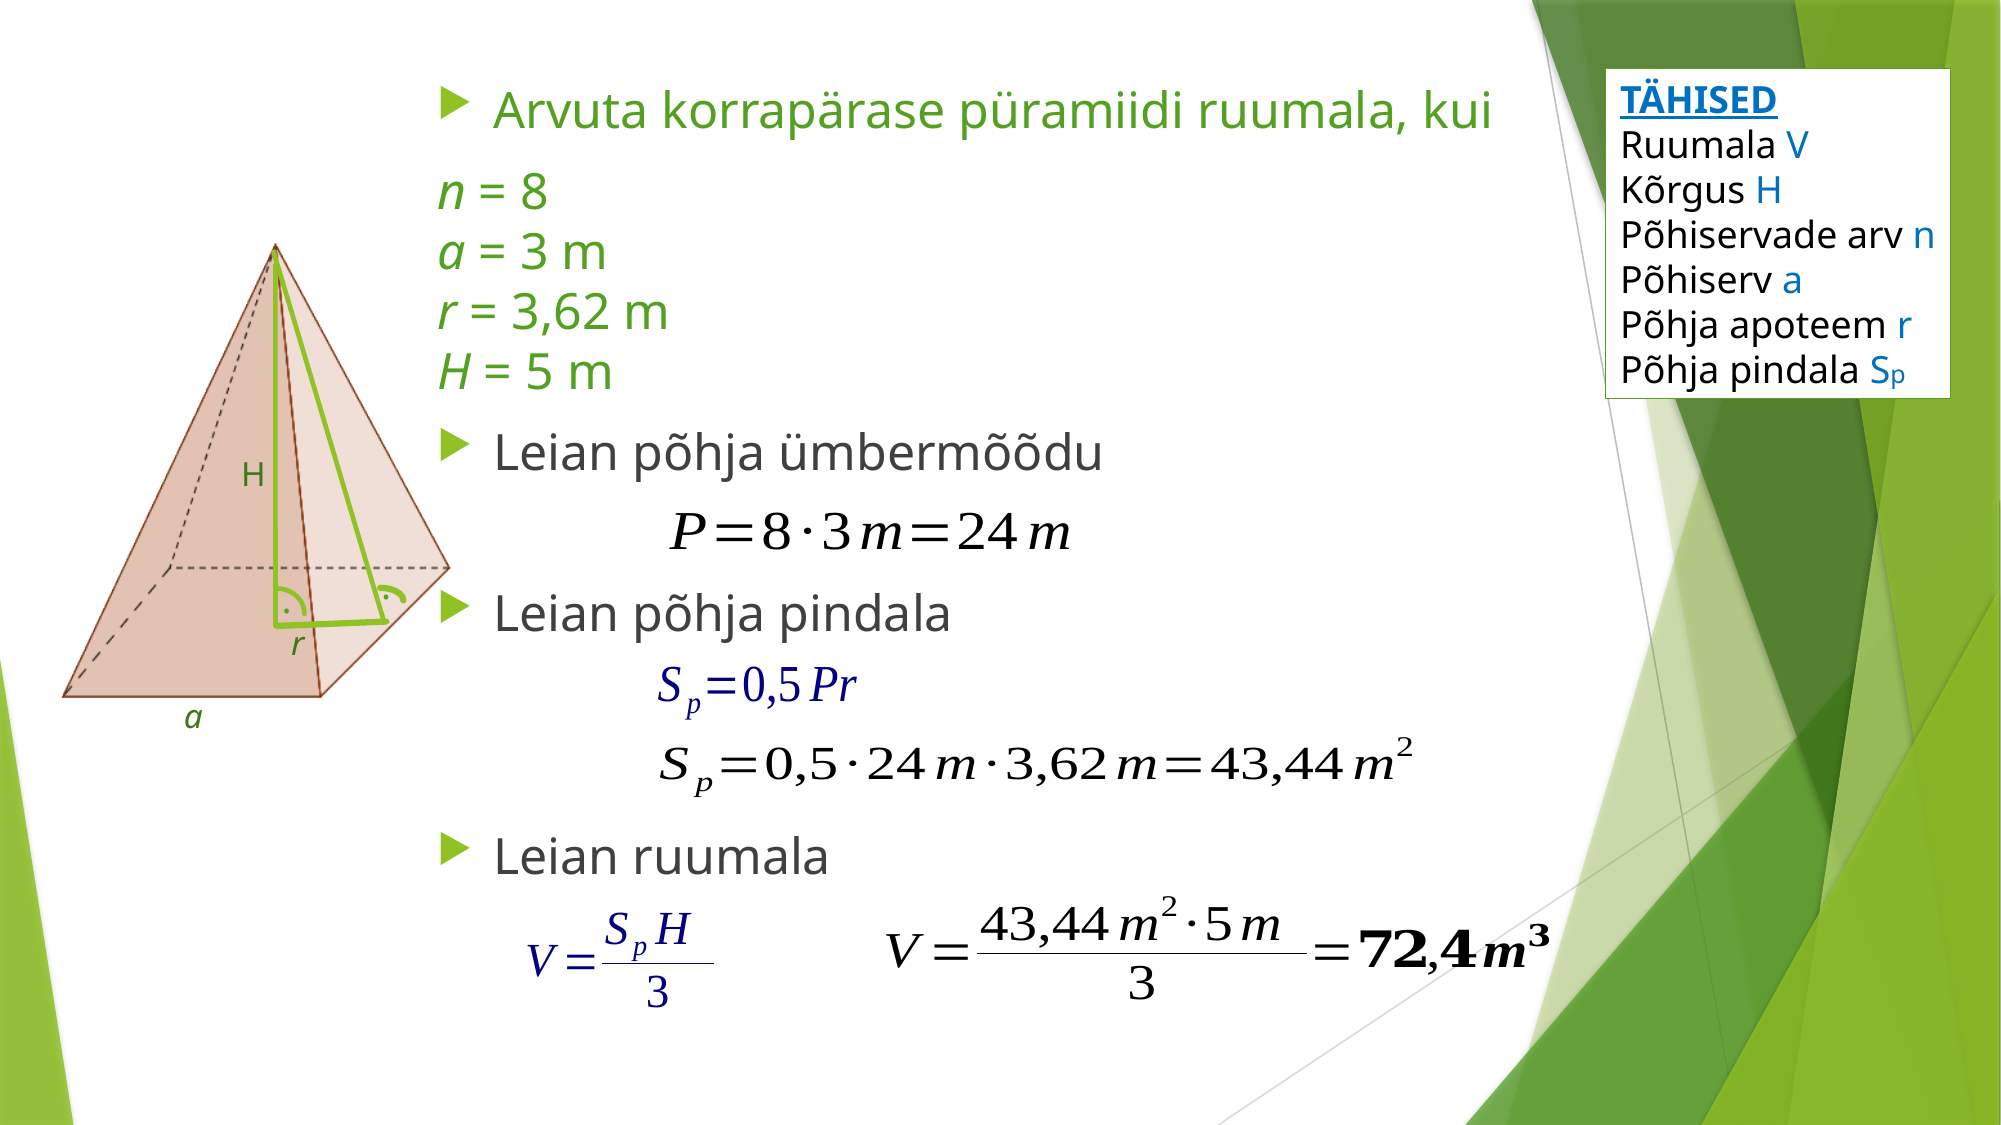

TÄHISED
Ruumala V
Kõrgus H
Põhiservade arv n
Põhiserv a
Põhja apoteem r
Põhja pindala Sp
# Arvuta korrapärase püramiidi ruumala, kui
n = 8
a = 3 m
r = 3,62 m
H = 5 m
Leian põhja ümbermõõdu
Leian põhja pindala
Leian ruumala
H
.
.
r
a